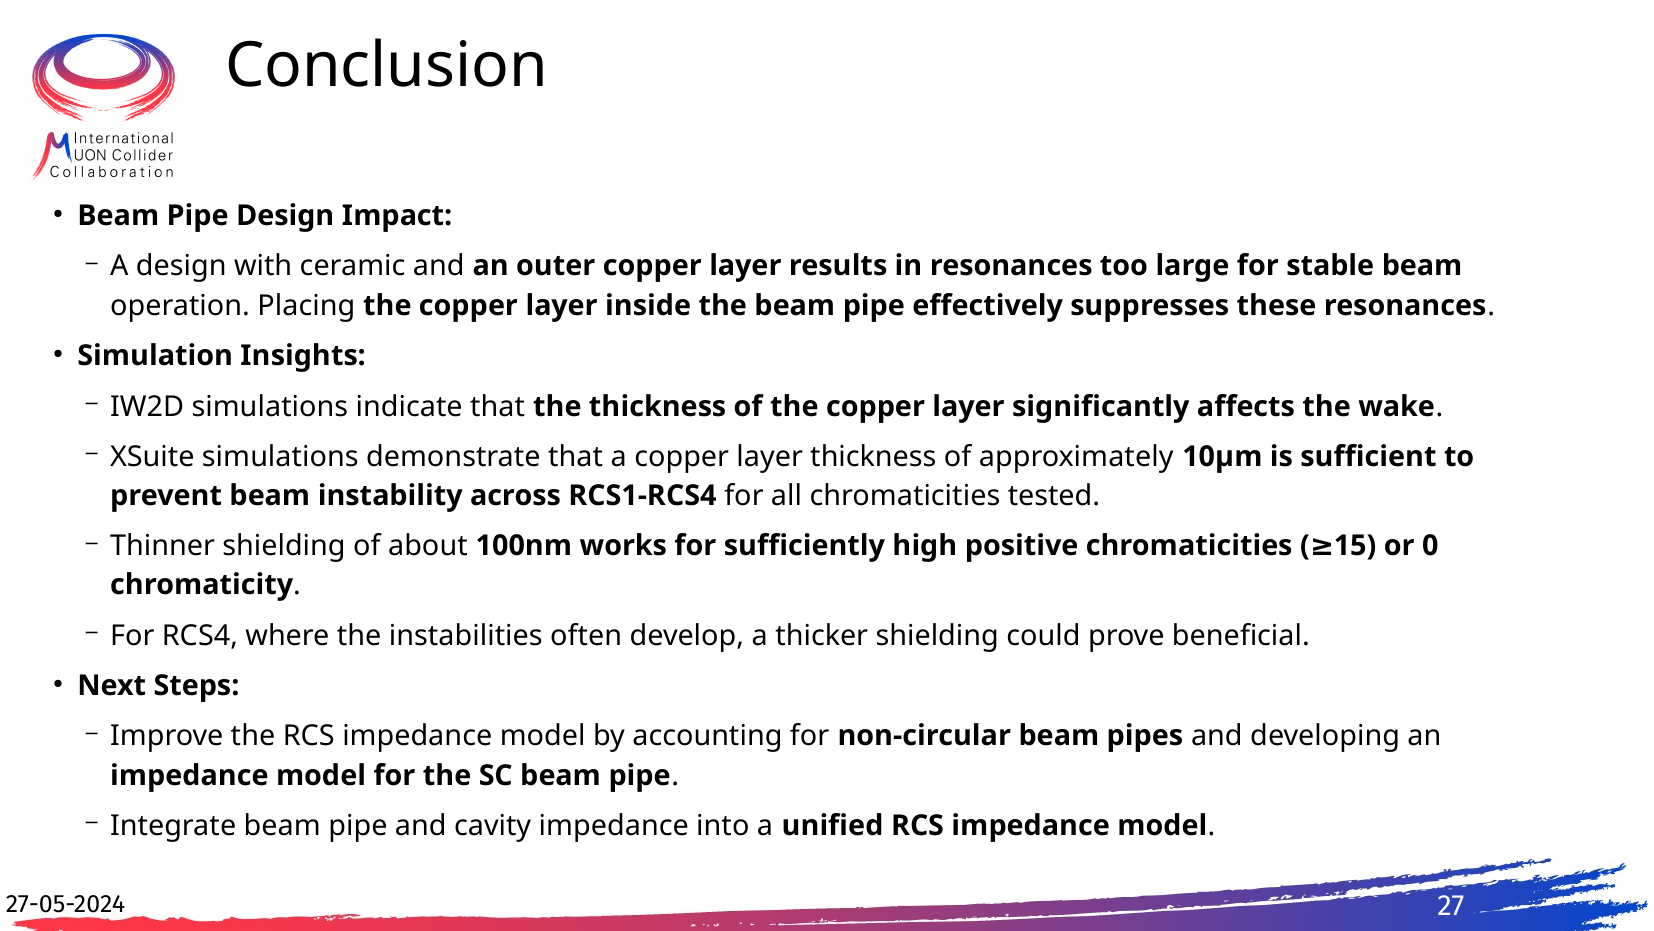

# Conclusion
Beam Pipe Design Impact:
A design with ceramic and an outer copper layer results in resonances too large for stable beam operation. Placing the copper layer inside the beam pipe effectively suppresses these resonances.
Simulation Insights:
IW2D simulations indicate that the thickness of the copper layer significantly affects the wake.
XSuite simulations demonstrate that a copper layer thickness of approximately 10μm is sufficient to prevent beam instability across RCS1-RCS4 for all chromaticities tested.
Thinner shielding of about 100nm works for sufficiently high positive chromaticities (≥15) or 0 chromaticity.
For RCS4, where the instabilities often develop, a thicker shielding could prove beneficial.
Next Steps:
Improve the RCS impedance model by accounting for non-circular beam pipes and developing an impedance model for the SC beam pipe.
Integrate beam pipe and cavity impedance into a unified RCS impedance model.
27-05-2024
27